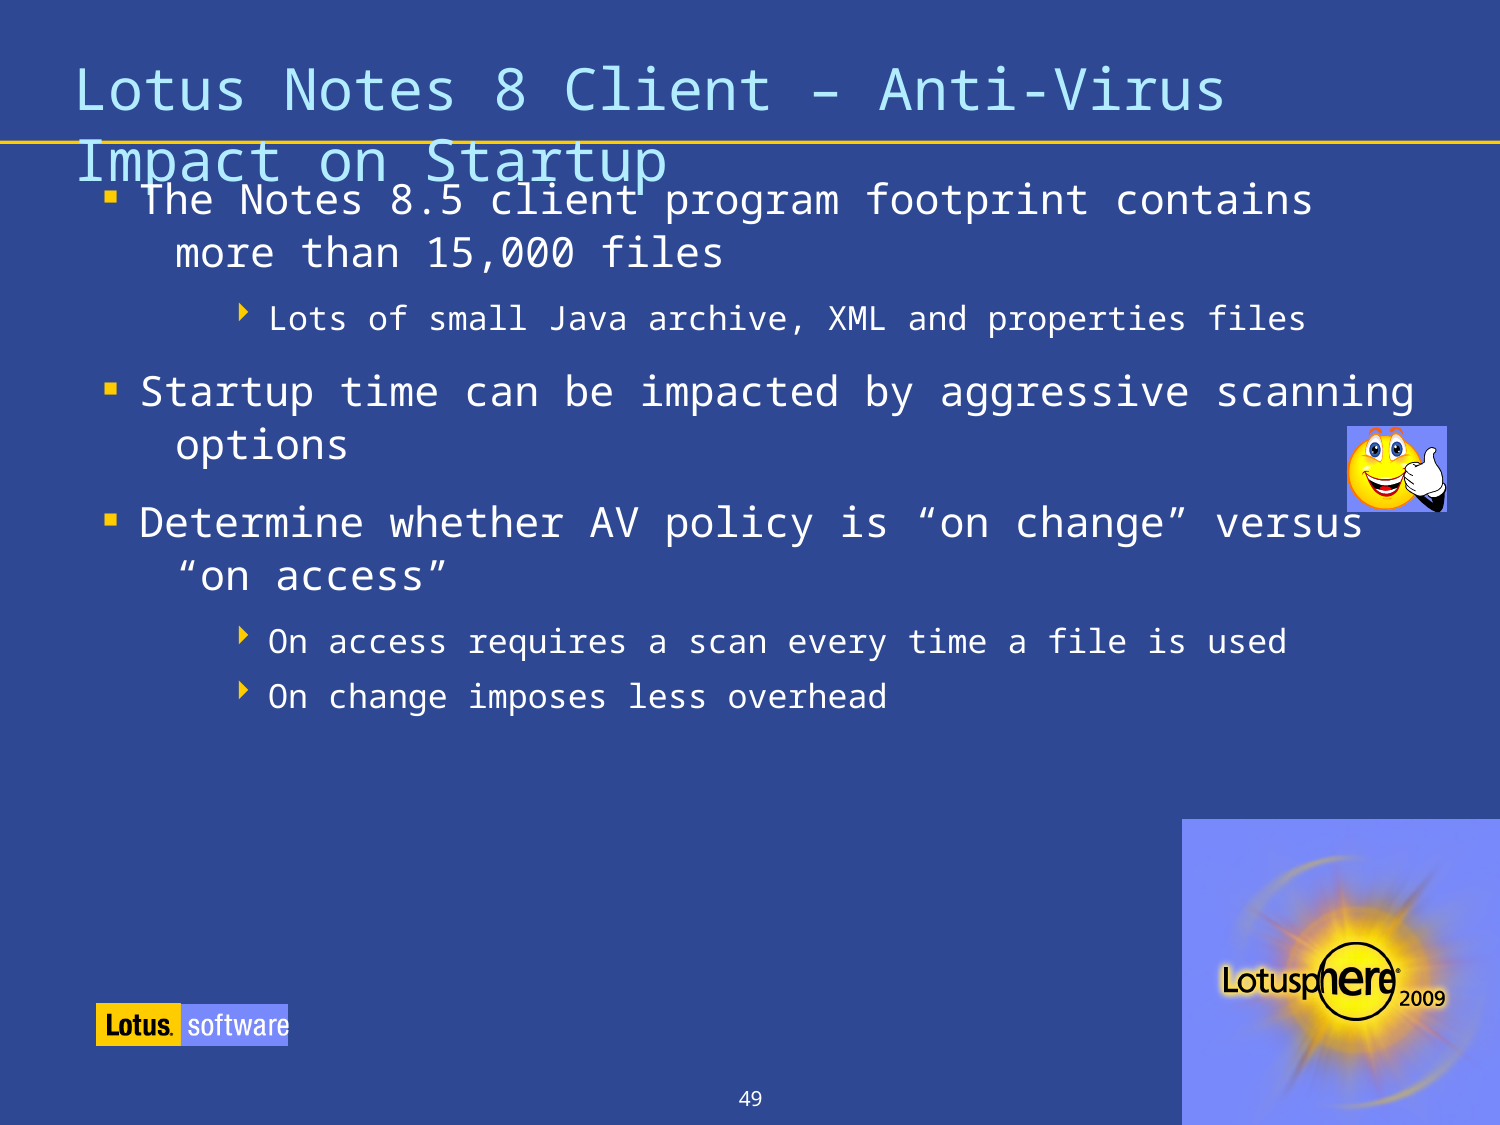

# Lotus Notes 8 Client – Anti-Virus Impact on Startup
The Notes 8.5 client program footprint contains more than 15,000 files
Lots of small Java archive, XML and properties files
Startup time can be impacted by aggressive scanning options
Determine whether AV policy is “on change” versus “on access”
On access requires a scan every time a file is used
On change imposes less overhead
49